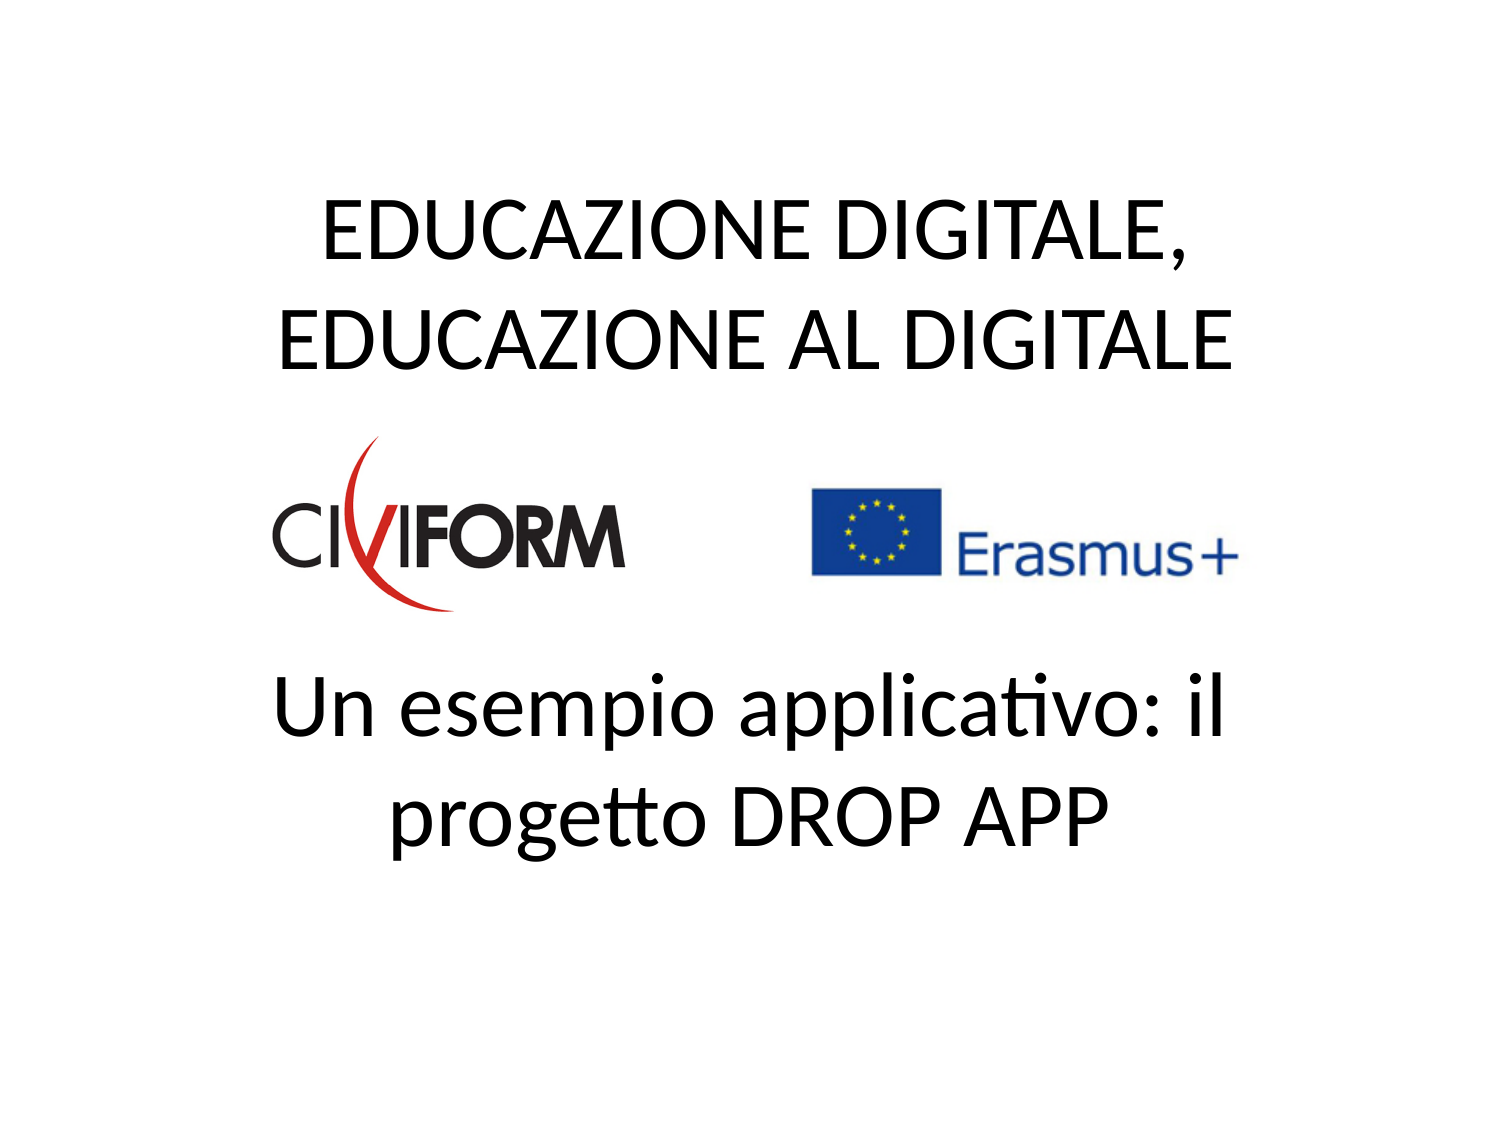

# EDUCAZIONE DIGITALE, EDUCAZIONE AL DIGITALE
Un esempio applicativo: il progetto DROP APP